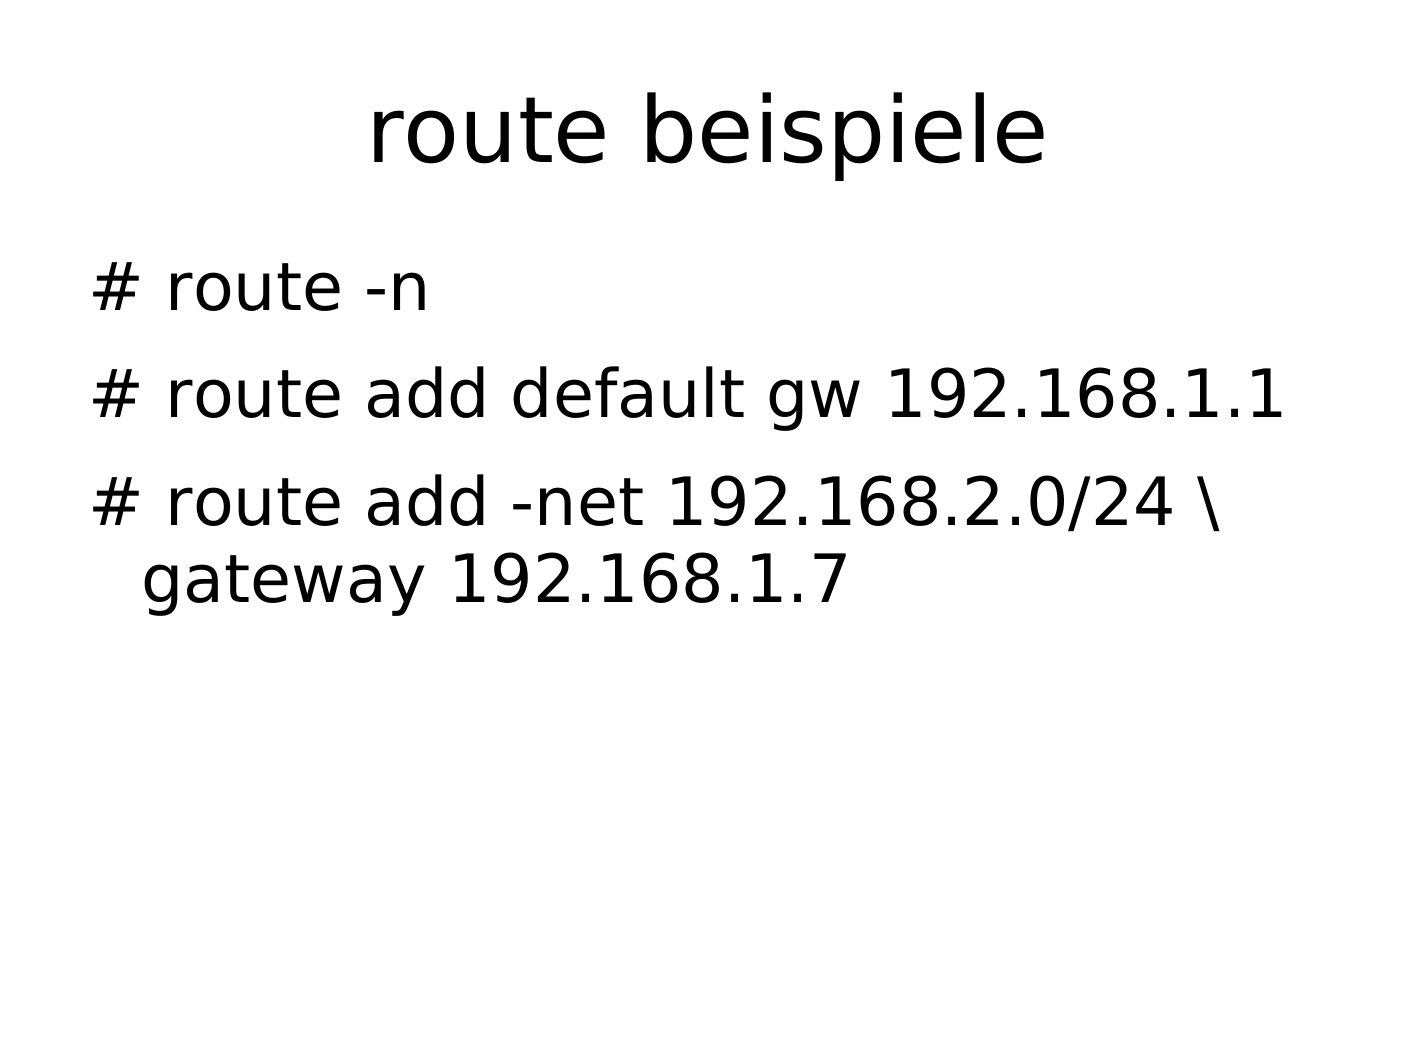

# route beispiele
# route -n
# route add default gw 192.168.1.1
# route add -net 192.168.2.0/24 \ gateway 192.168.1.7